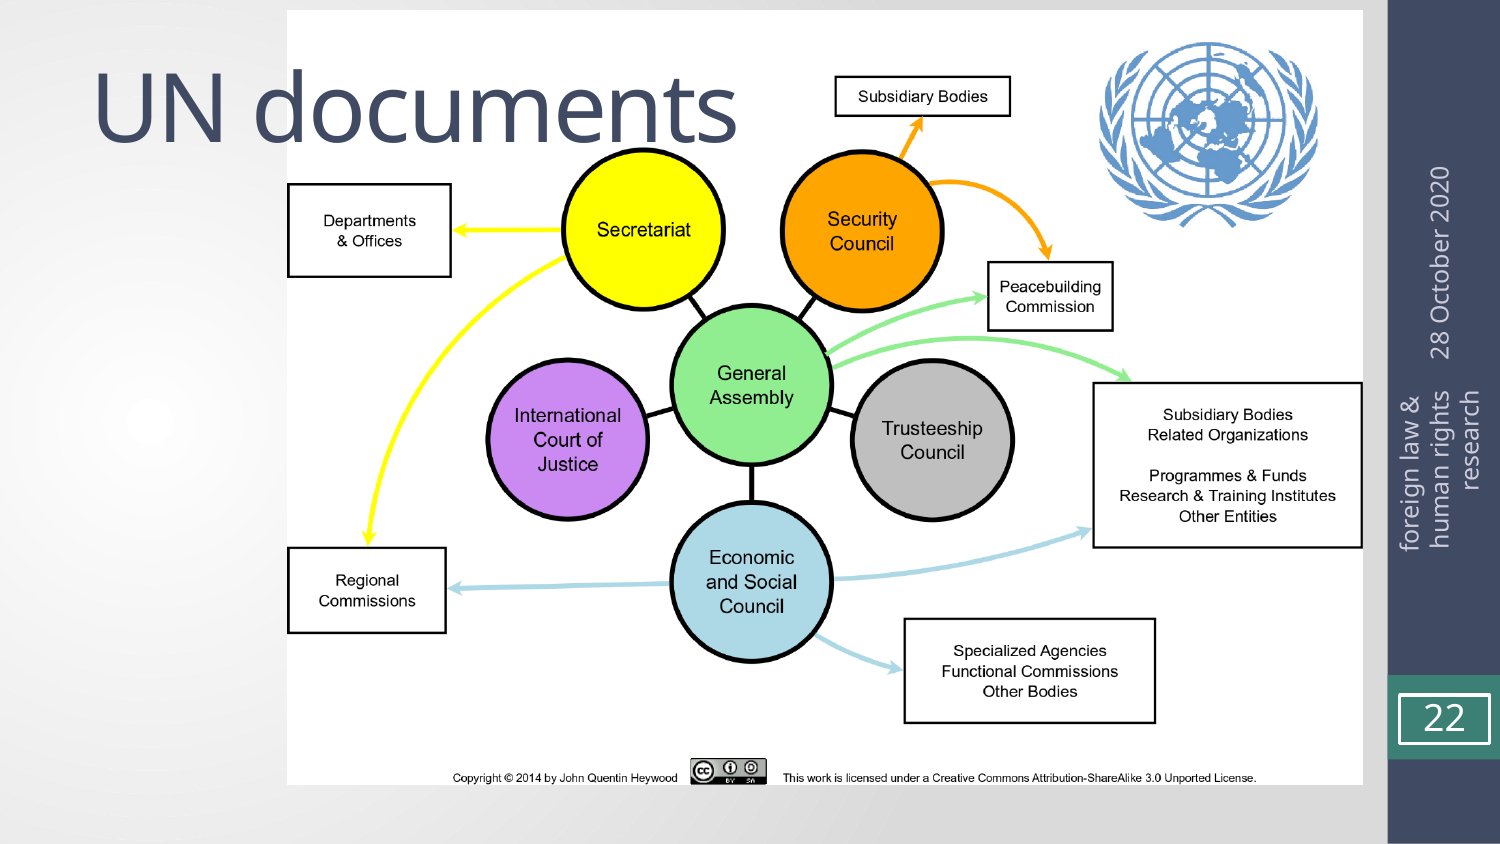

# UN documents
28 October 2020
foreign law &
human rights research